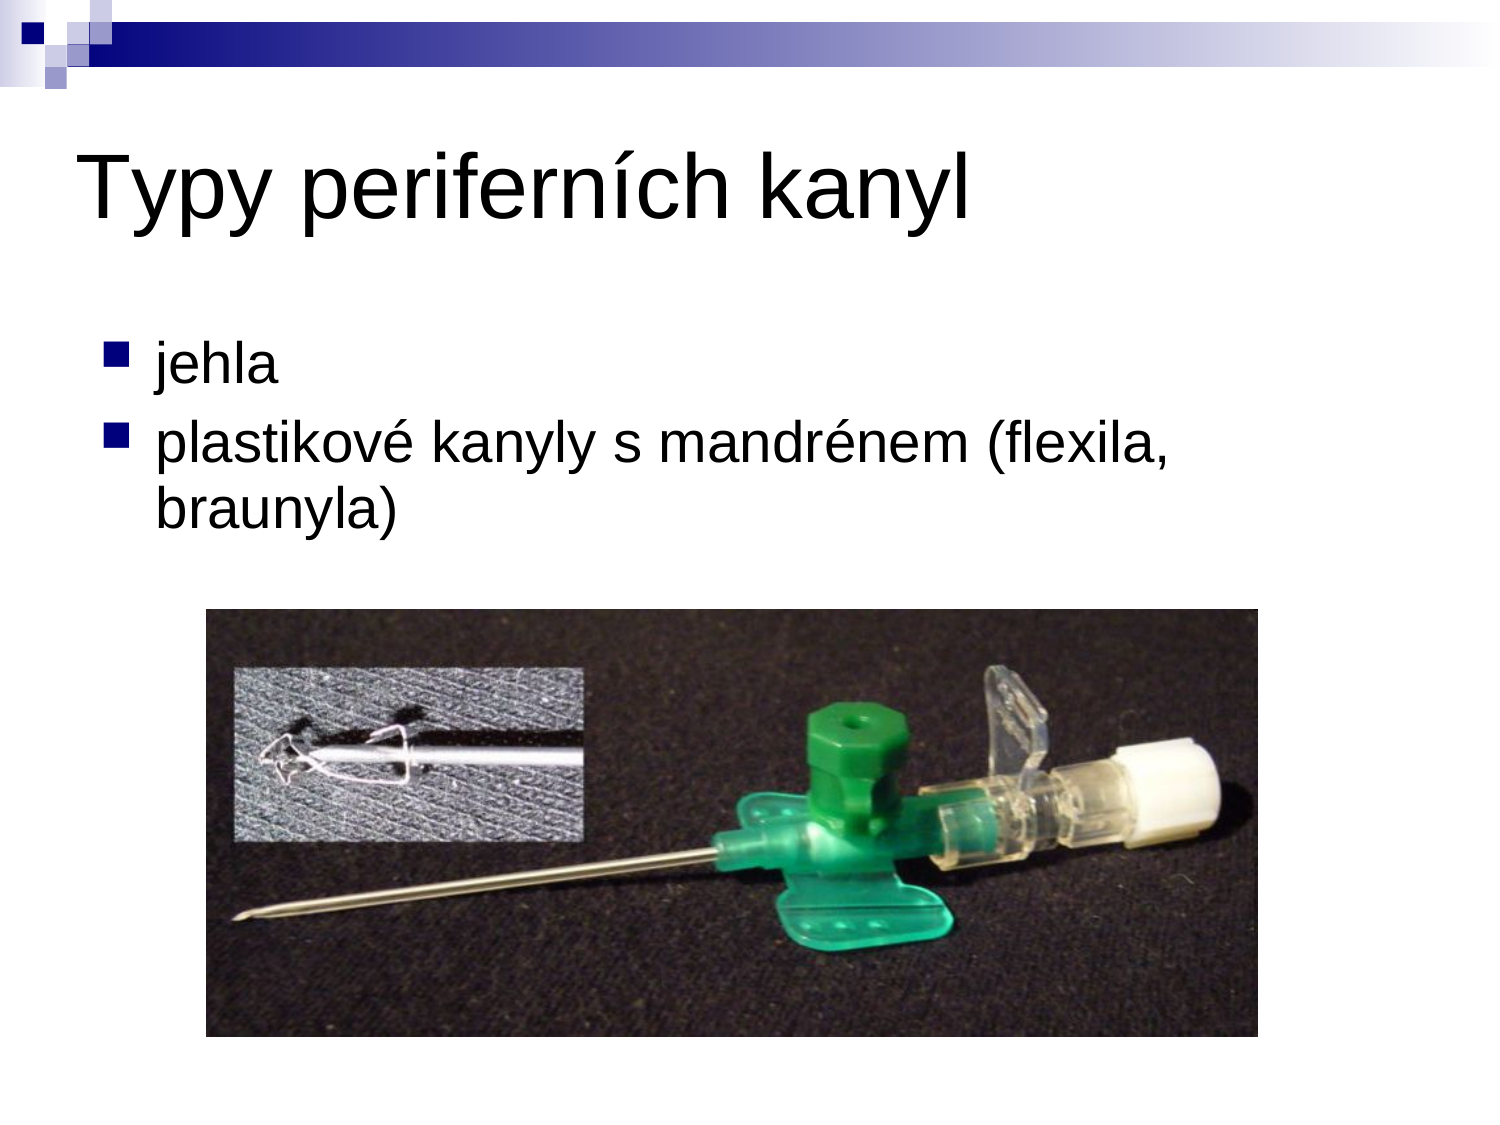

# Typy periferních kanyl
jehla
plastikové kanyly s mandrénem (flexila, braunyla)